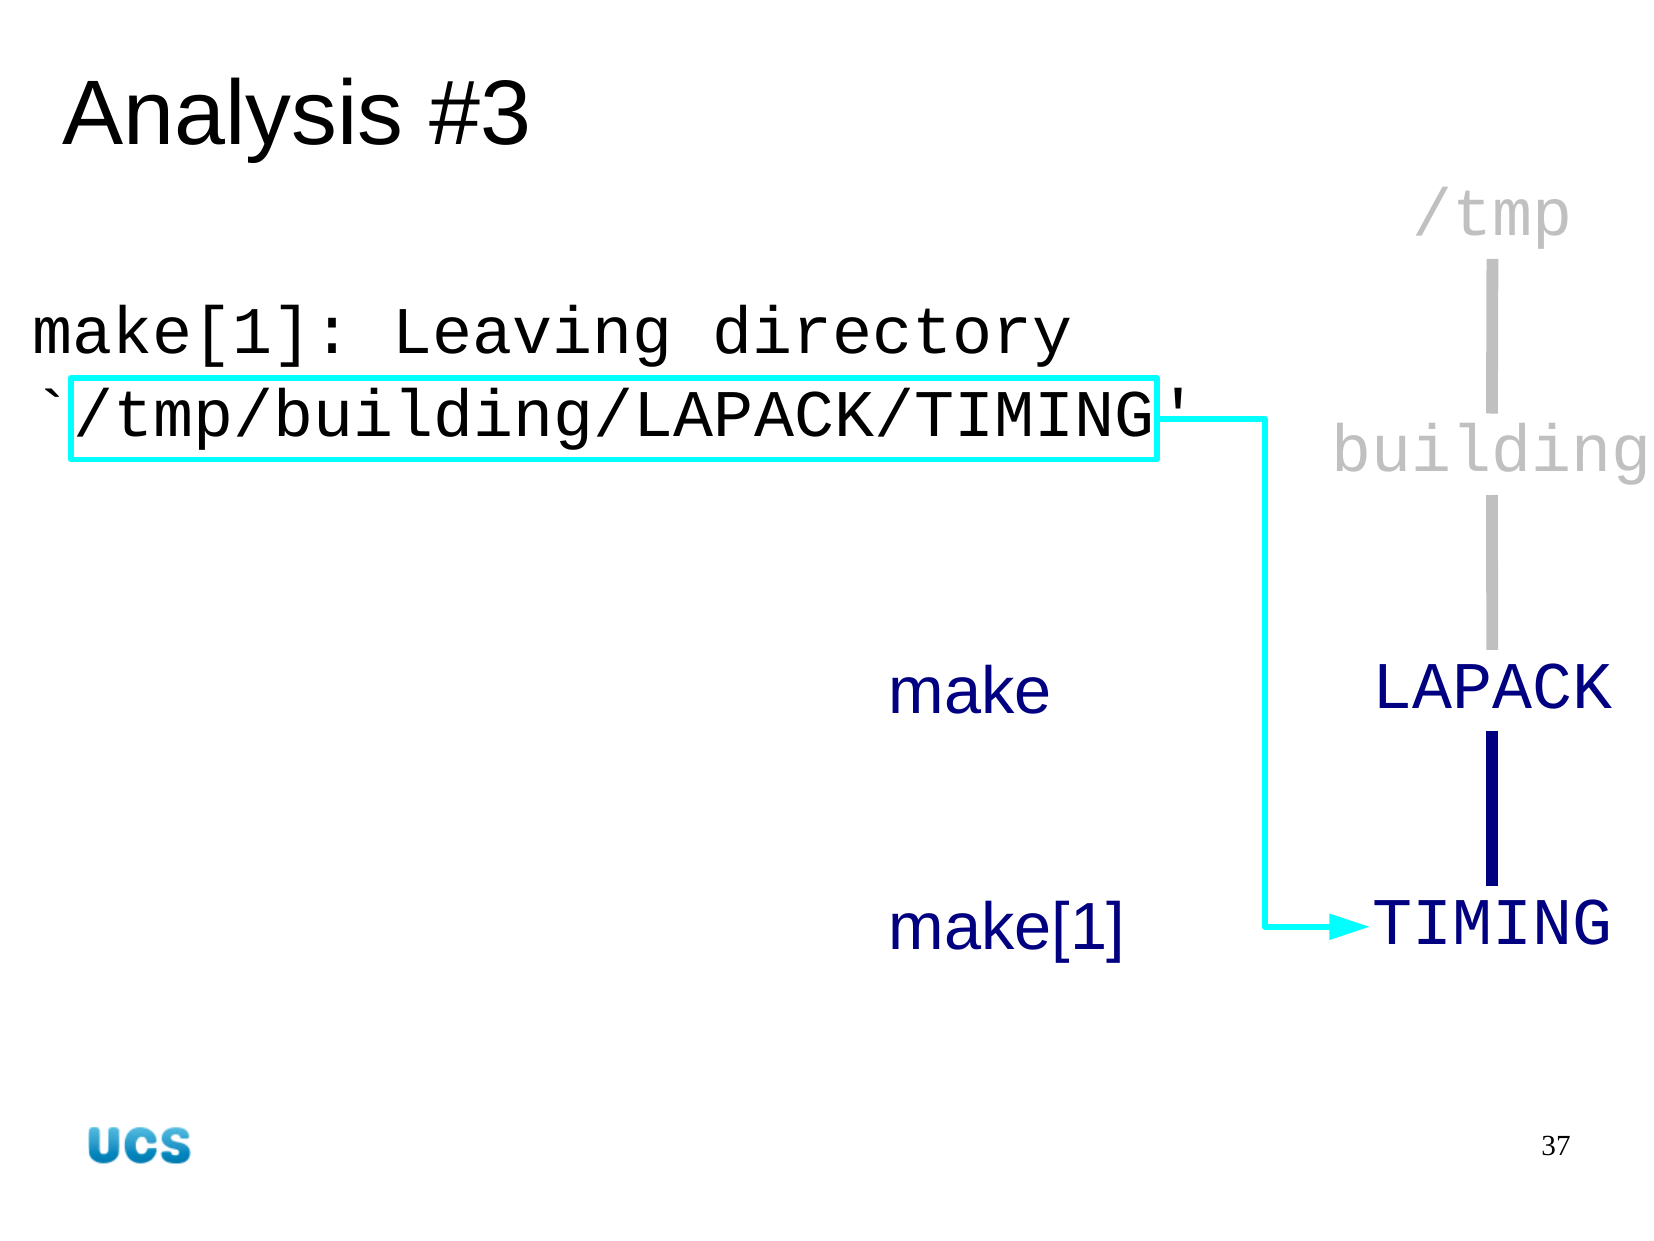

Analysis #3
/tmp
make[1]: Leaving directory
'
`
/tmp/building/LAPACK/TIMING
building
make
LAPACK
make[1]
TIMING
37